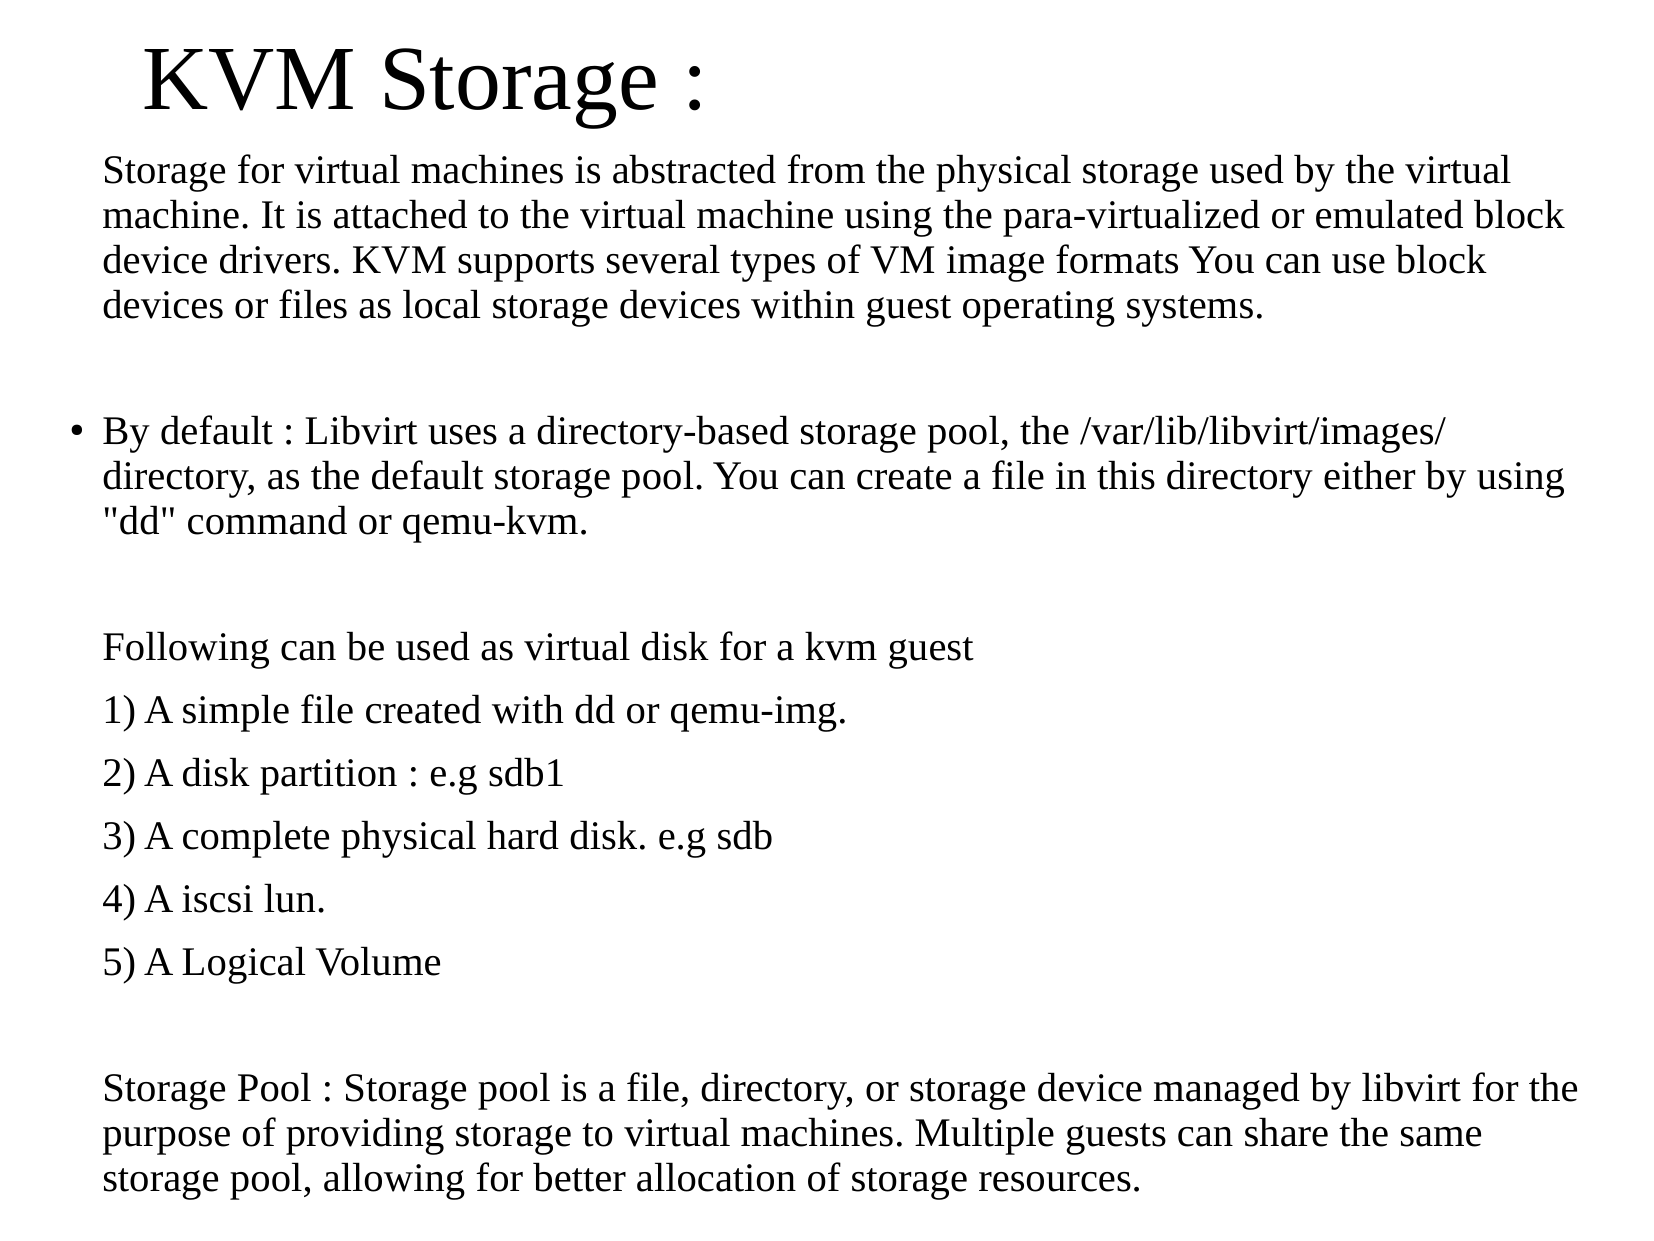

# KVM Storage :
Storage for virtual machines is abstracted from the physical storage used by the virtual machine. It is attached to the virtual machine using the para-virtualized or emulated block device drivers. KVM supports several types of VM image formats You can use block devices or files as local storage devices within guest operating systems.
By default : Libvirt uses a directory-based storage pool, the /var/lib/libvirt/images/ directory, as the default storage pool. You can create a file in this directory either by using "dd" command or qemu-kvm.
Following can be used as virtual disk for a kvm guest
1) A simple file created with dd or qemu-img.
2) A disk partition : e.g sdb1
3) A complete physical hard disk. e.g sdb
4) A iscsi lun.
5) A Logical Volume
Storage Pool : Storage pool is a file, directory, or storage device managed by libvirt for the purpose of providing storage to virtual machines. Multiple guests can share the same storage pool, allowing for better allocation of storage resources.